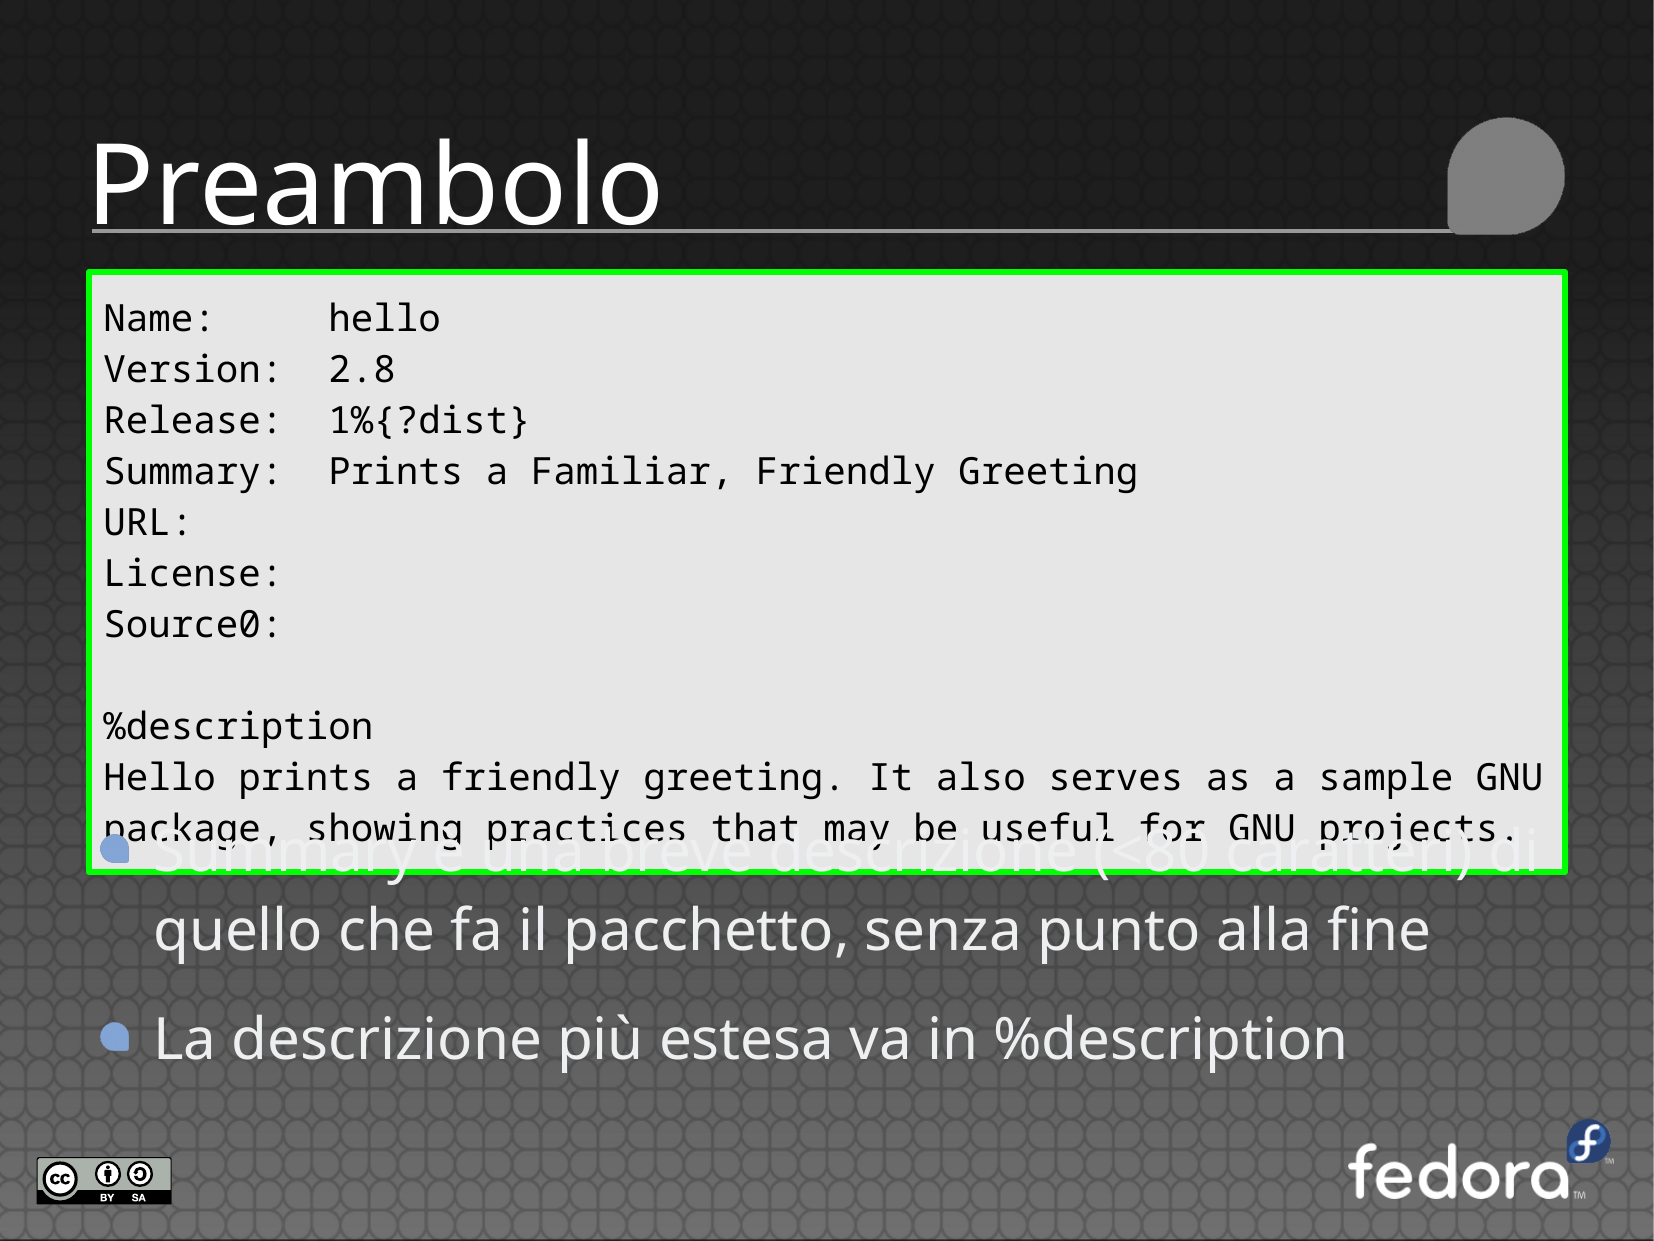

# Preambolo
Name: hello
Version: 2.8
Release: 1%{?dist}
Summary: Prints a Familiar, Friendly Greeting
URL:
License:
Source0:
%description
Hello prints a friendly greeting. It also serves as a sample GNU
package, showing practices that may be useful for GNU projects.
Summary è una breve descrizione (<80 caratteri) di quello che fa il pacchetto, senza punto alla fine
La descrizione più estesa va in %description